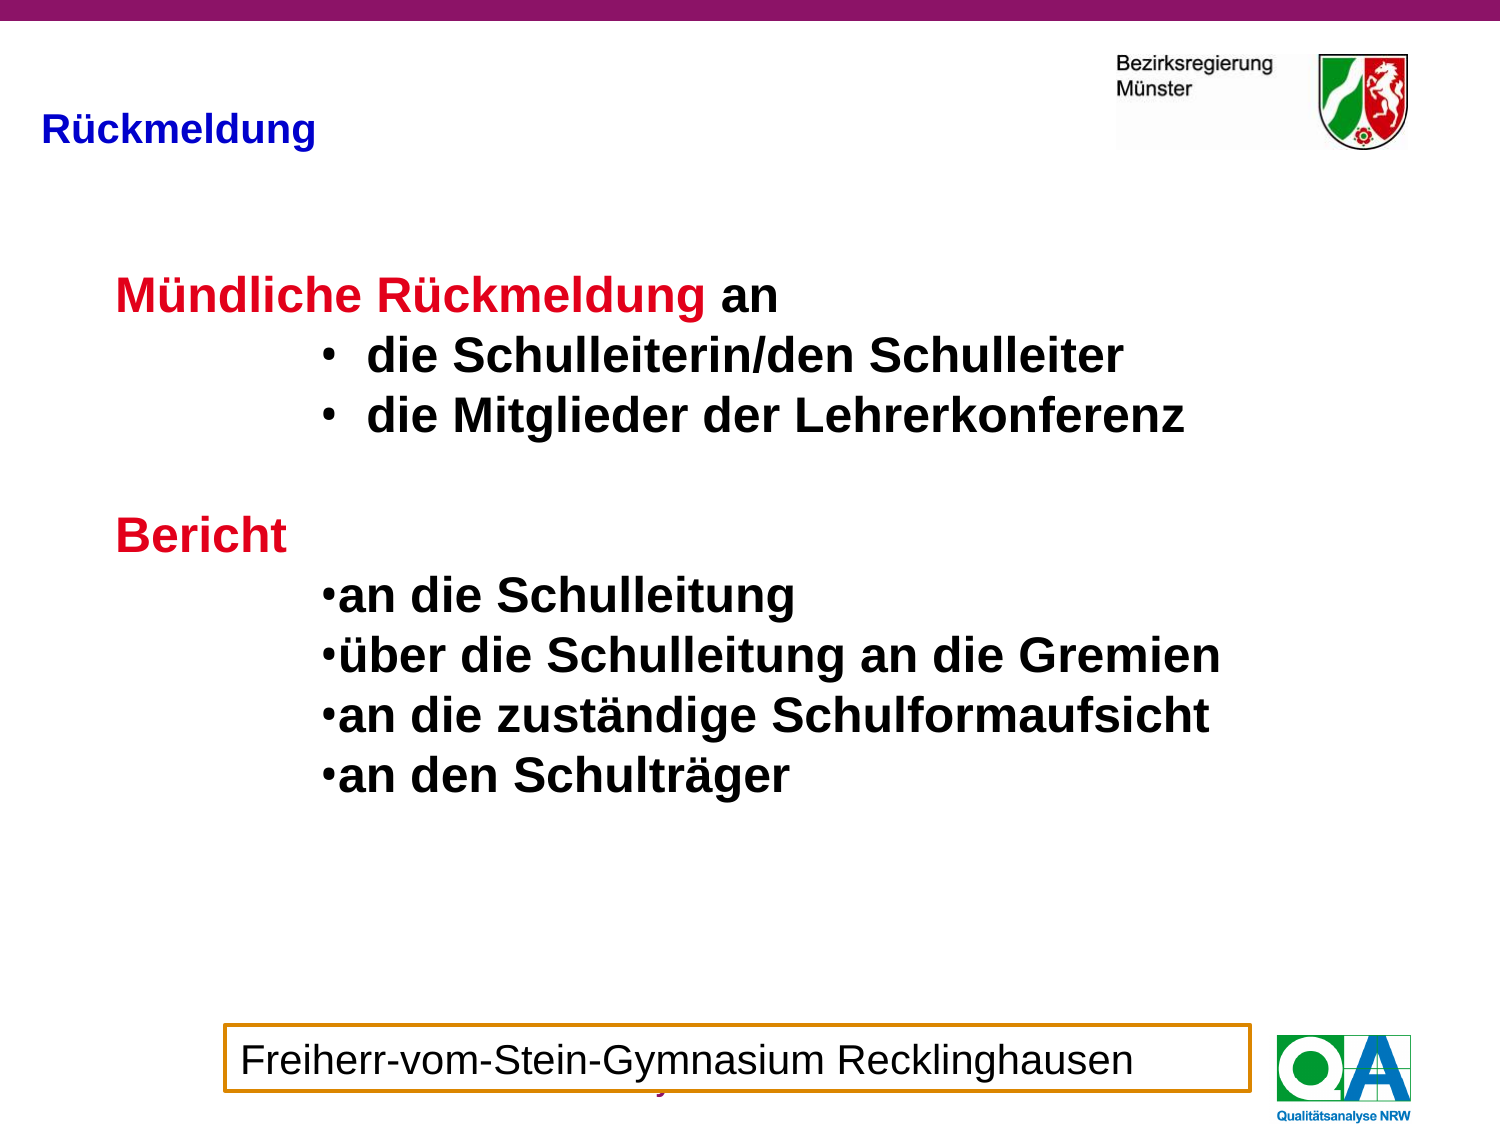

Rückmeldung
Mündliche Rückmeldung an
 die Schulleiterin/den Schulleiter
 die Mitglieder der Lehrerkonferenz
Bericht
an die Schulleitung
über die Schulleitung an die Gremien
an die zuständige Schulformaufsicht
an den Schulträger
Freiherr-vom-Stein-Gymnasium Recklinghausen